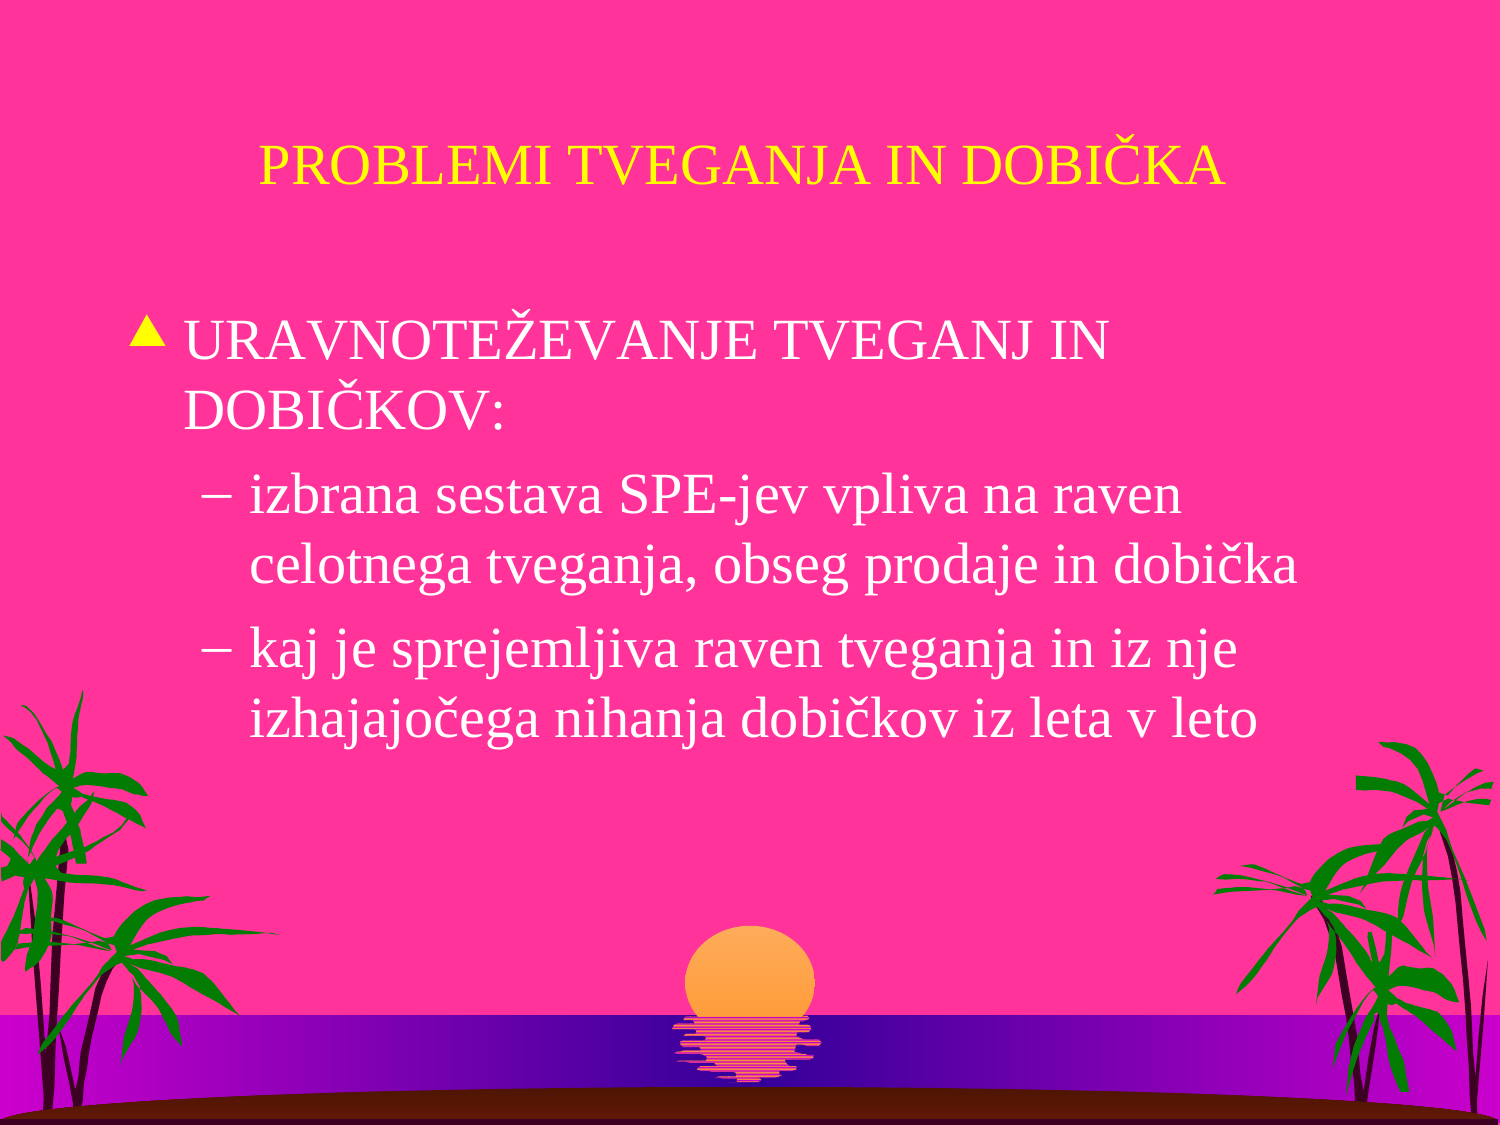

# PROBLEMI TVEGANJA IN DOBIČKA
URAVNOTEŽEVANJE TVEGANJ IN DOBIČKOV:
izbrana sestava SPE-jev vpliva na raven celotnega tveganja, obseg prodaje in dobička
kaj je sprejemljiva raven tveganja in iz nje izhajajočega nihanja dobičkov iz leta v leto